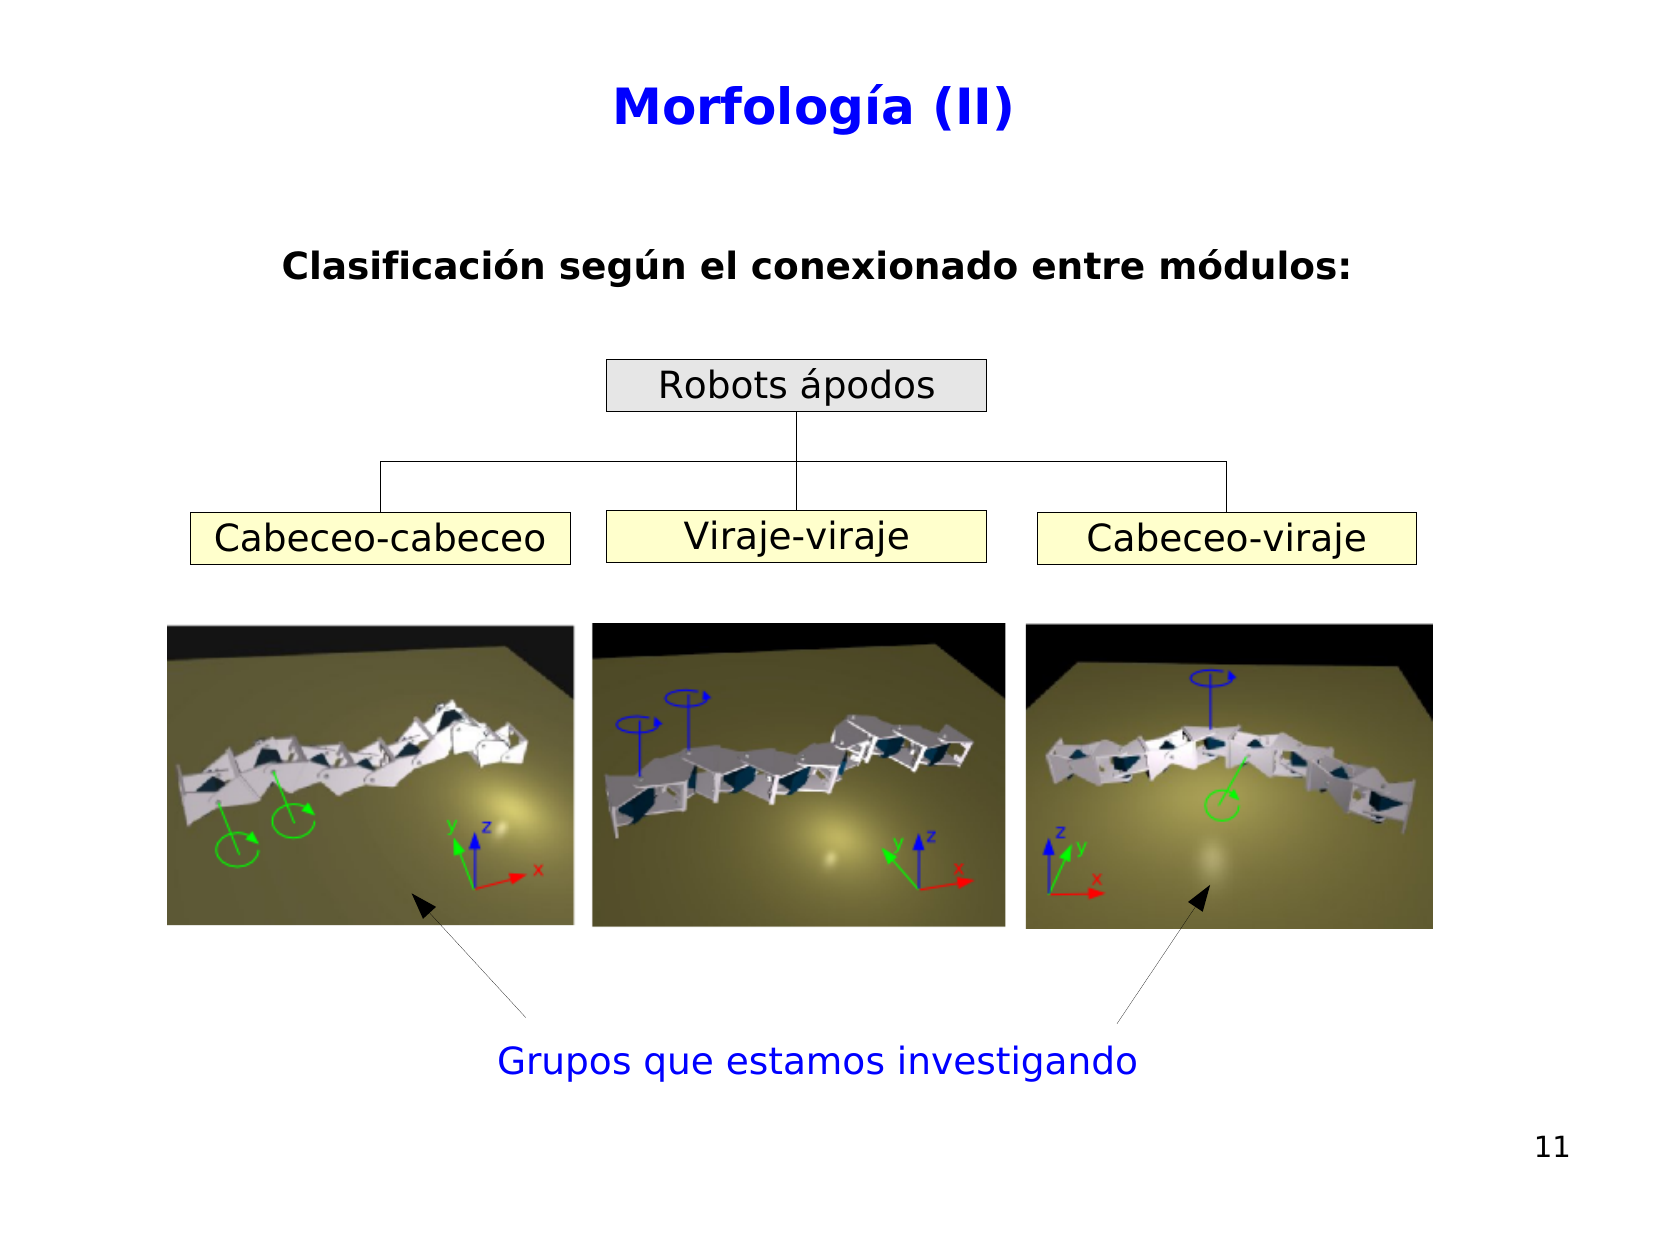

Morfología (II)
Clasificación según el conexionado entre módulos:
Robots ápodos
Viraje-viraje
Cabeceo-viraje
Cabeceo-cabeceo
Grupos que estamos investigando
11